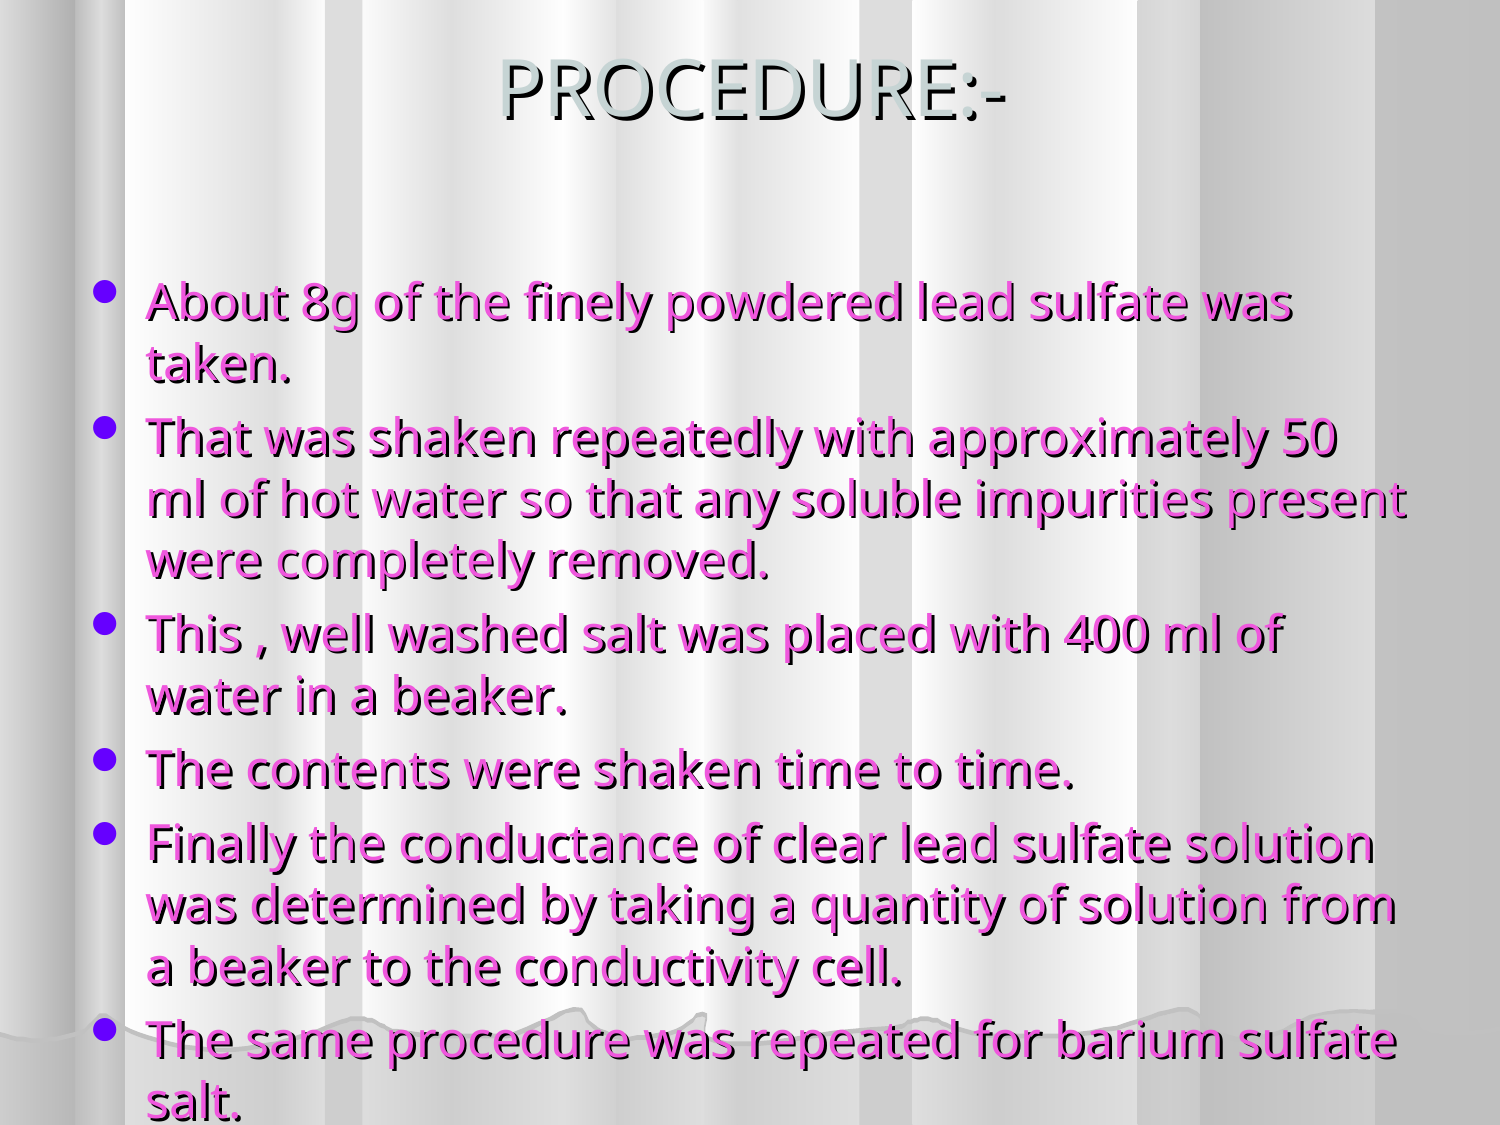

# PROCEDURE:-
About 8g of the finely powdered lead sulfate was taken.
That was shaken repeatedly with approximately 50 ml of hot water so that any soluble impurities present were completely removed.
This , well washed salt was placed with 400 ml of water in a beaker.
The contents were shaken time to time.
Finally the conductance of clear lead sulfate solution was determined by taking a quantity of solution from a beaker to the conductivity cell.
The same procedure was repeated for barium sulfate salt.